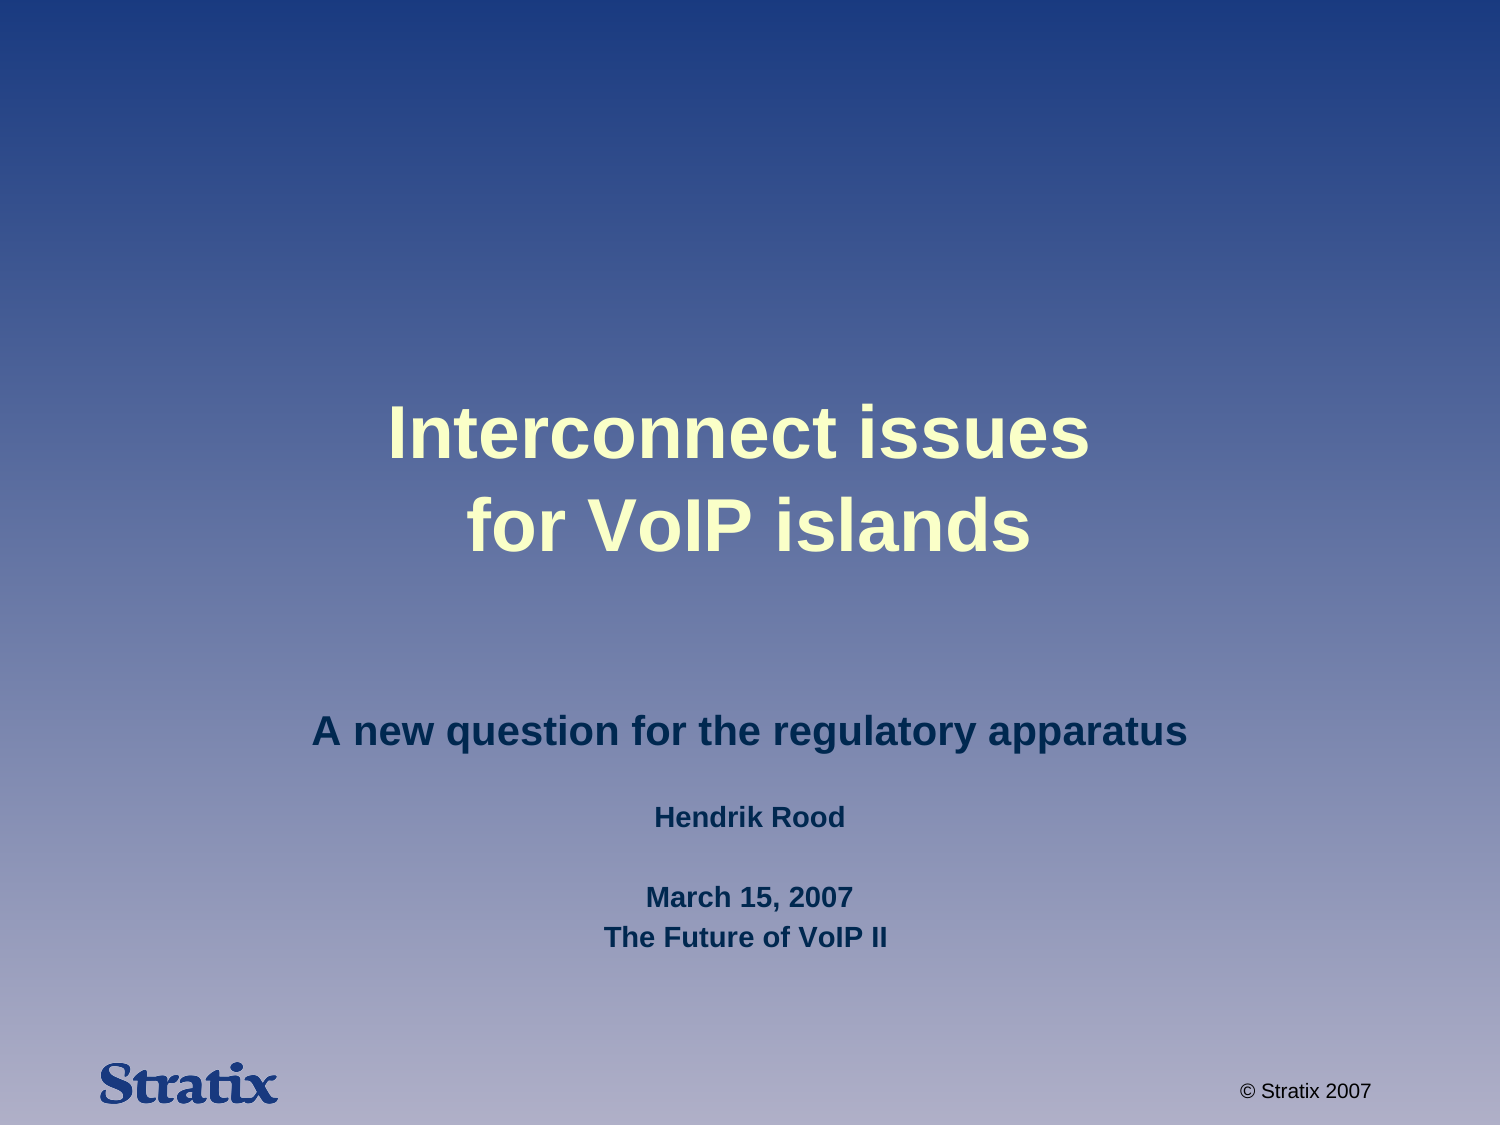

# Interconnect issues for VoIP islands
A new question for the regulatory apparatus
Hendrik Rood
March 15, 2007
The Future of VoIP II